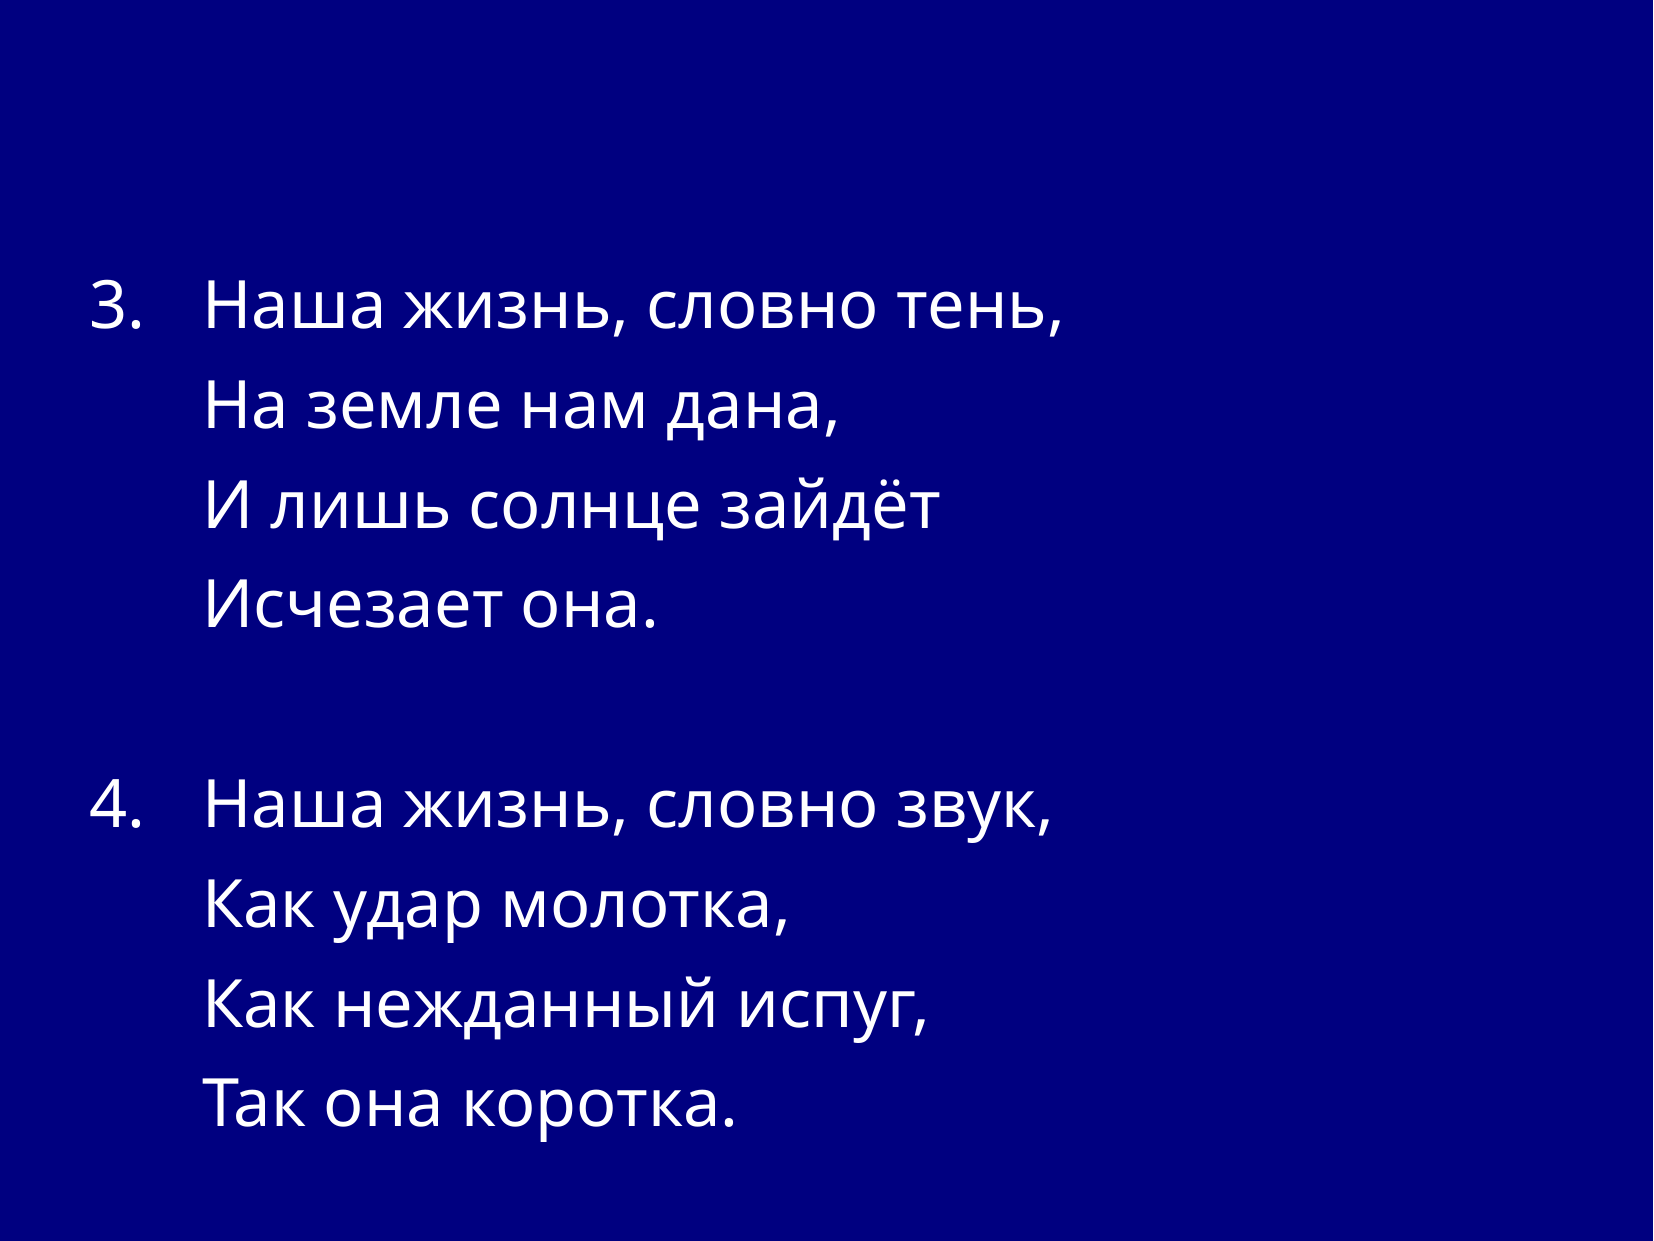

3.	Наша жизнь, словно тень,
	На земле нам дана,
	И лишь солнце зайдёт
	Исчезает она.
4.	Наша жизнь, словно звук,
	Как удар молотка,
	Как нежданный испуг,
	Так она коротка.